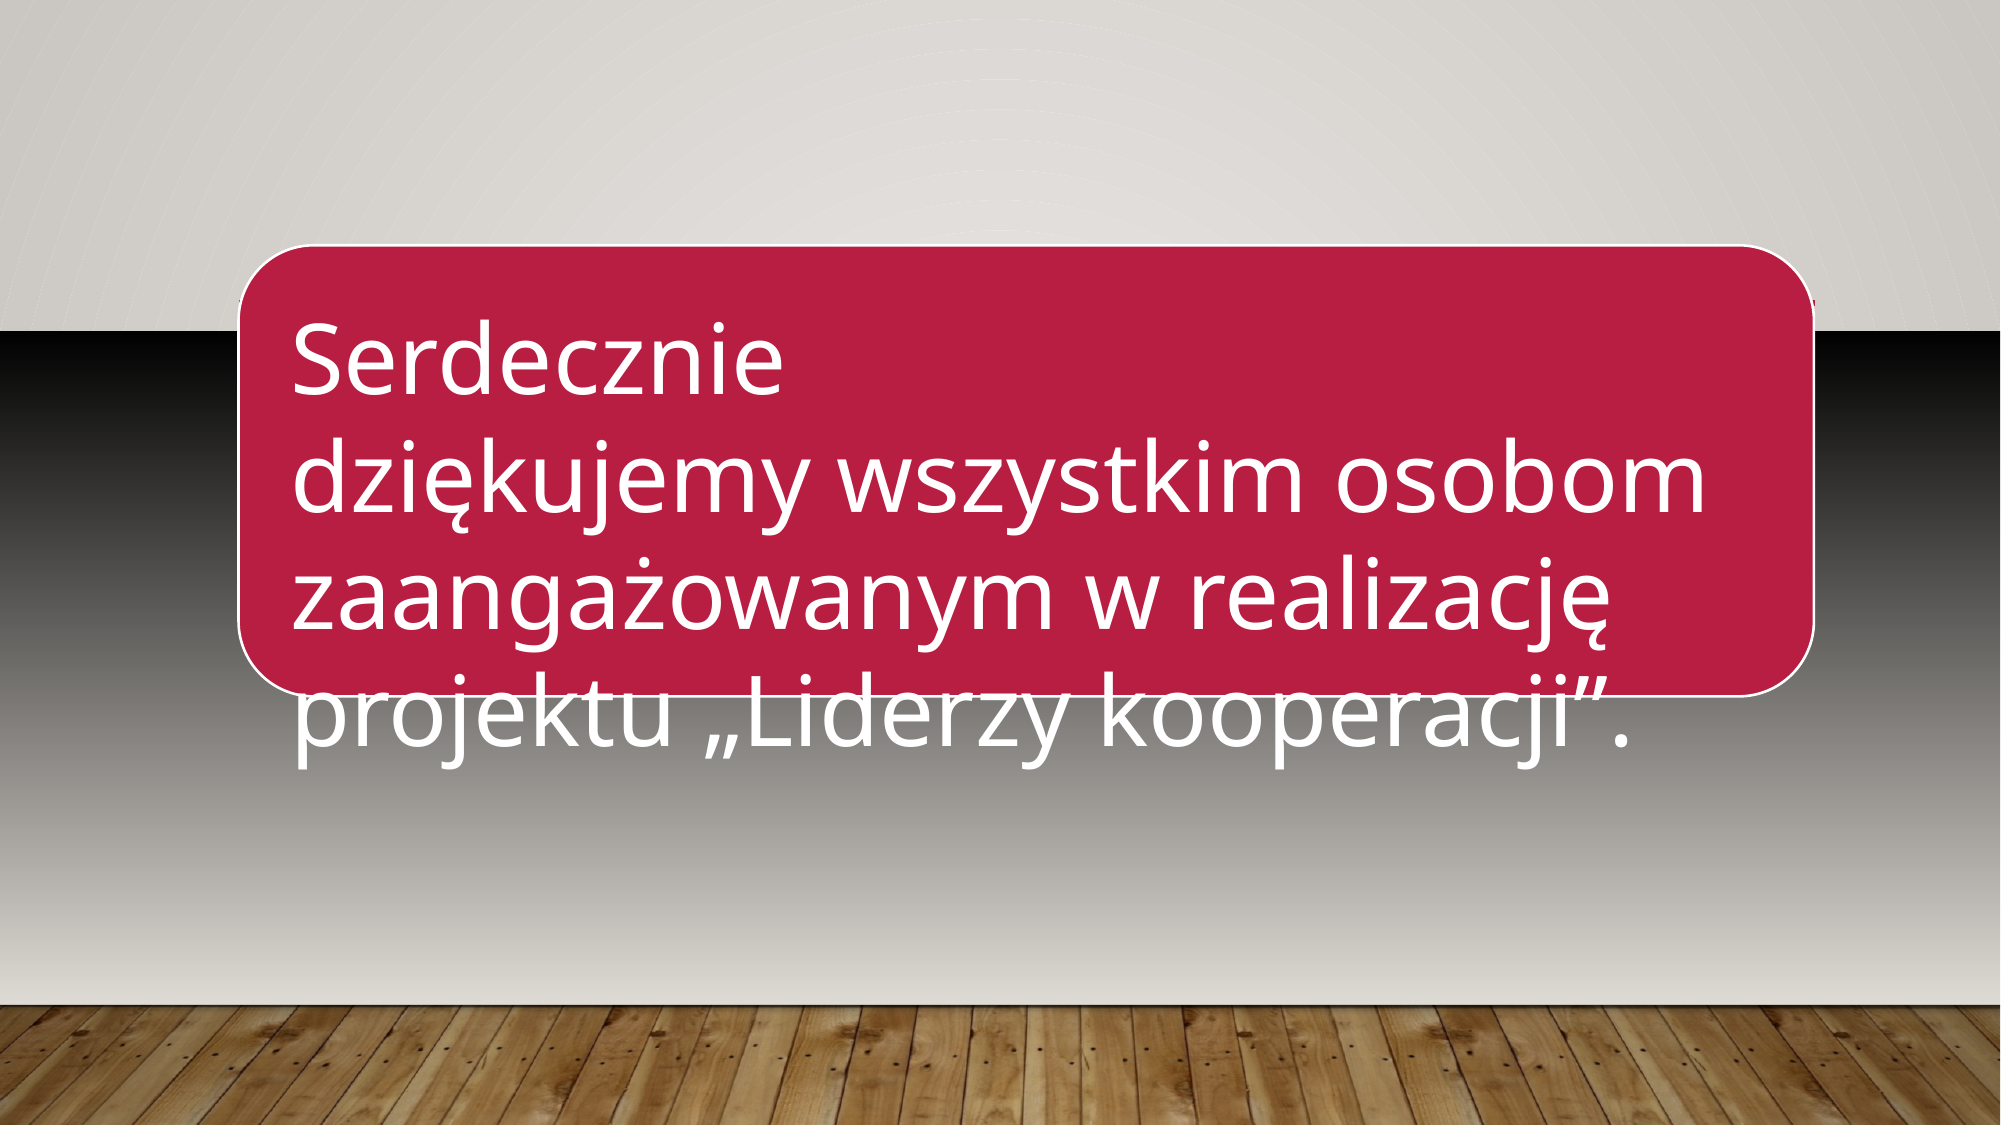

Serdecznie dziękujemy wszystkim osobom zaangażowanym w realizację projektu „Liderzy kooperacji”.